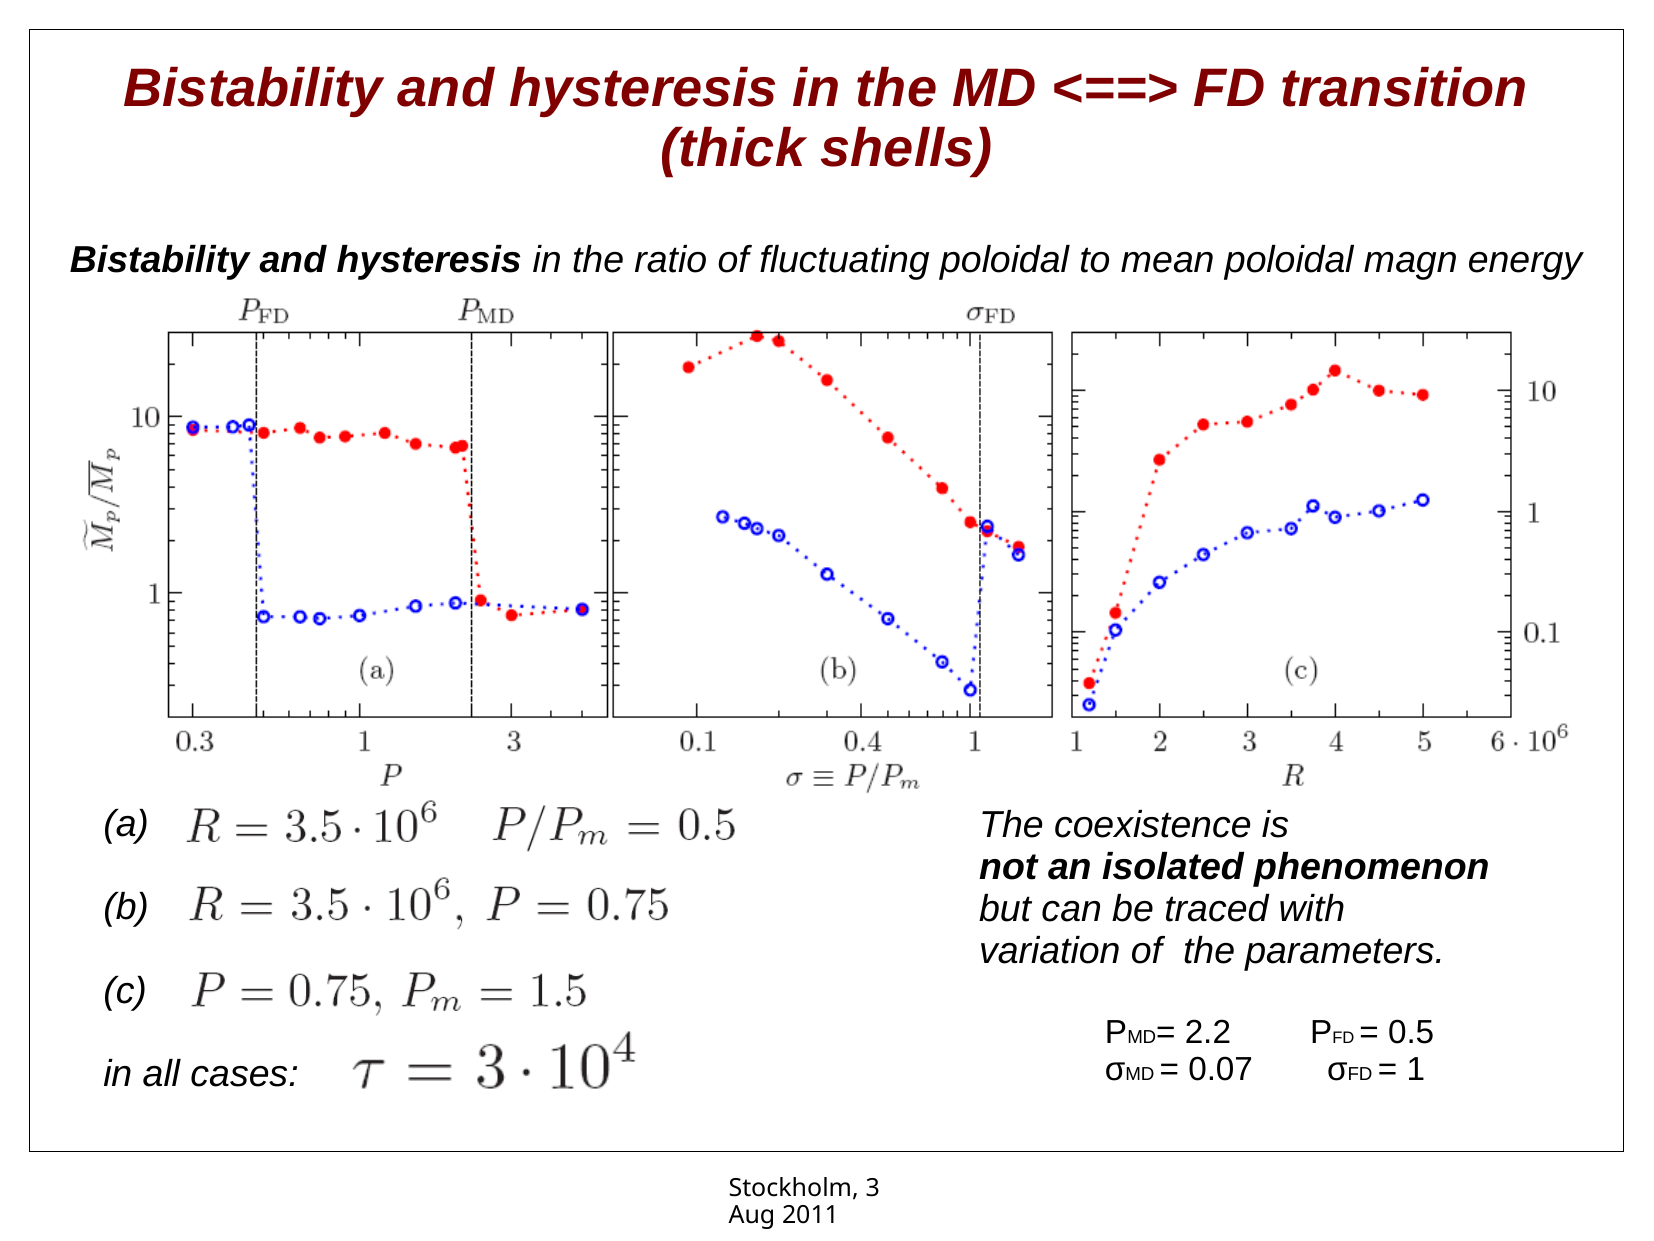

Bistability and hysteresis in the MD <==> FD transition
(thick shells)
Bistability and hysteresis in the ratio of fluctuating poloidal to mean poloidal magn energy
(a)
(b)
(c)
in all cases:
The coexistence is
not an isolated phenomenon
but can be traced with
variation of the parameters.
PMD= 2.2 PFD = 0.5
σMD = 0.07 σFD = 1
Stockholm, 3 Aug 2011